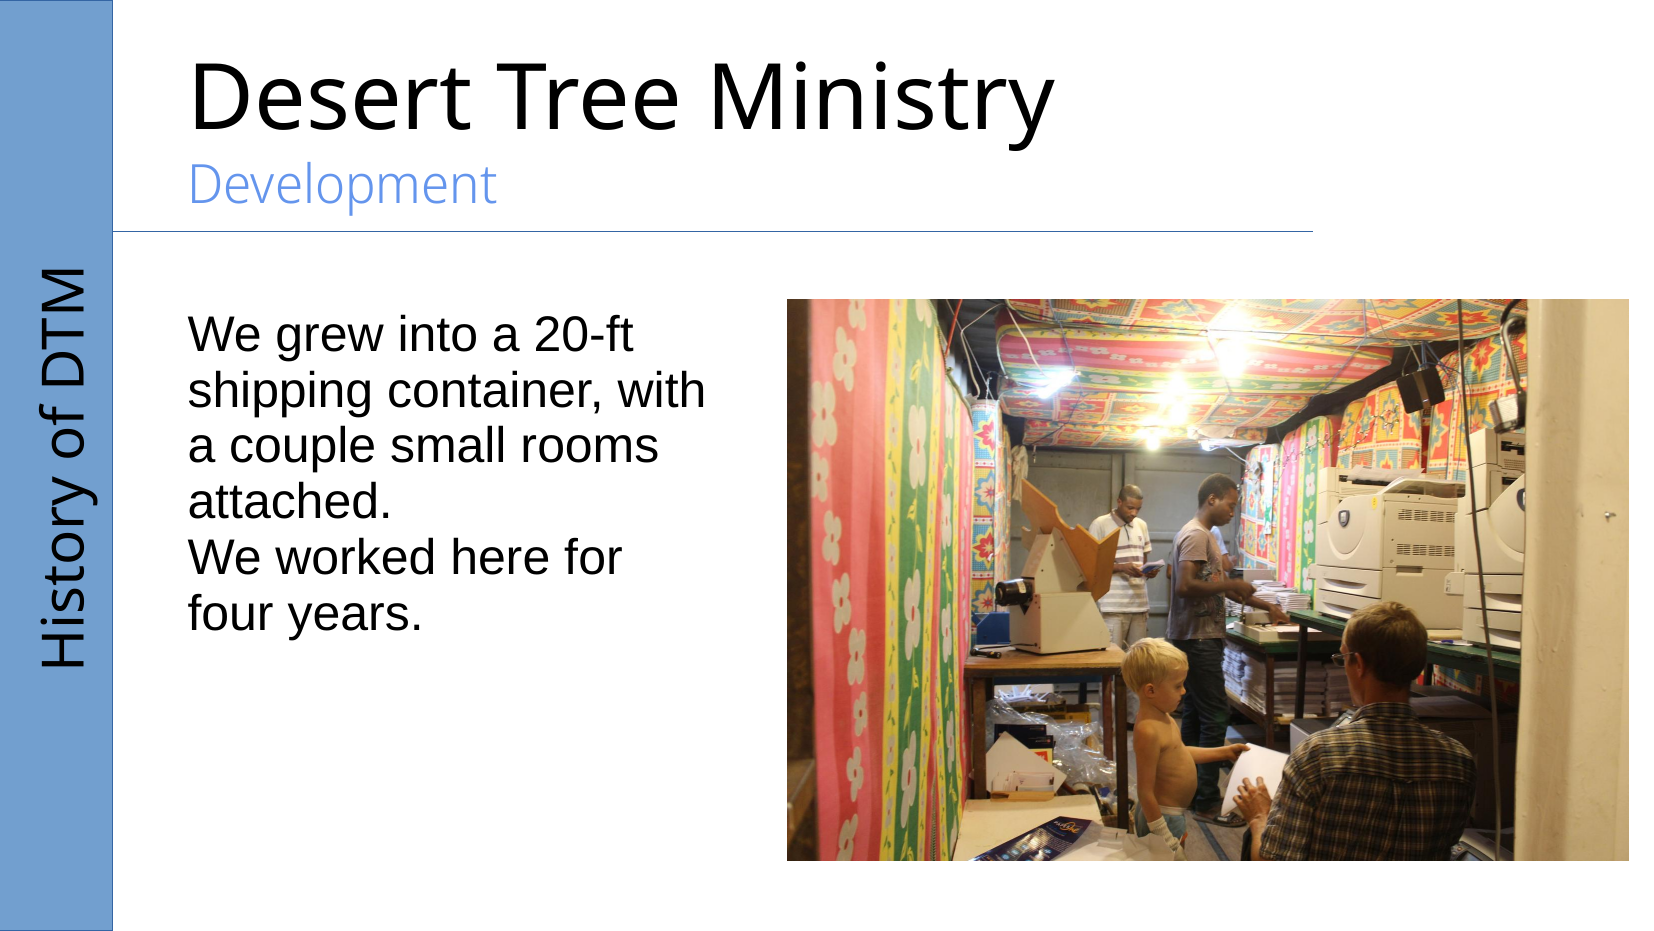

# Desert Tree Ministry
Development
We grew into a 20-ft shipping container, with a couple small rooms attached.
We worked here for four years.
History of DTM